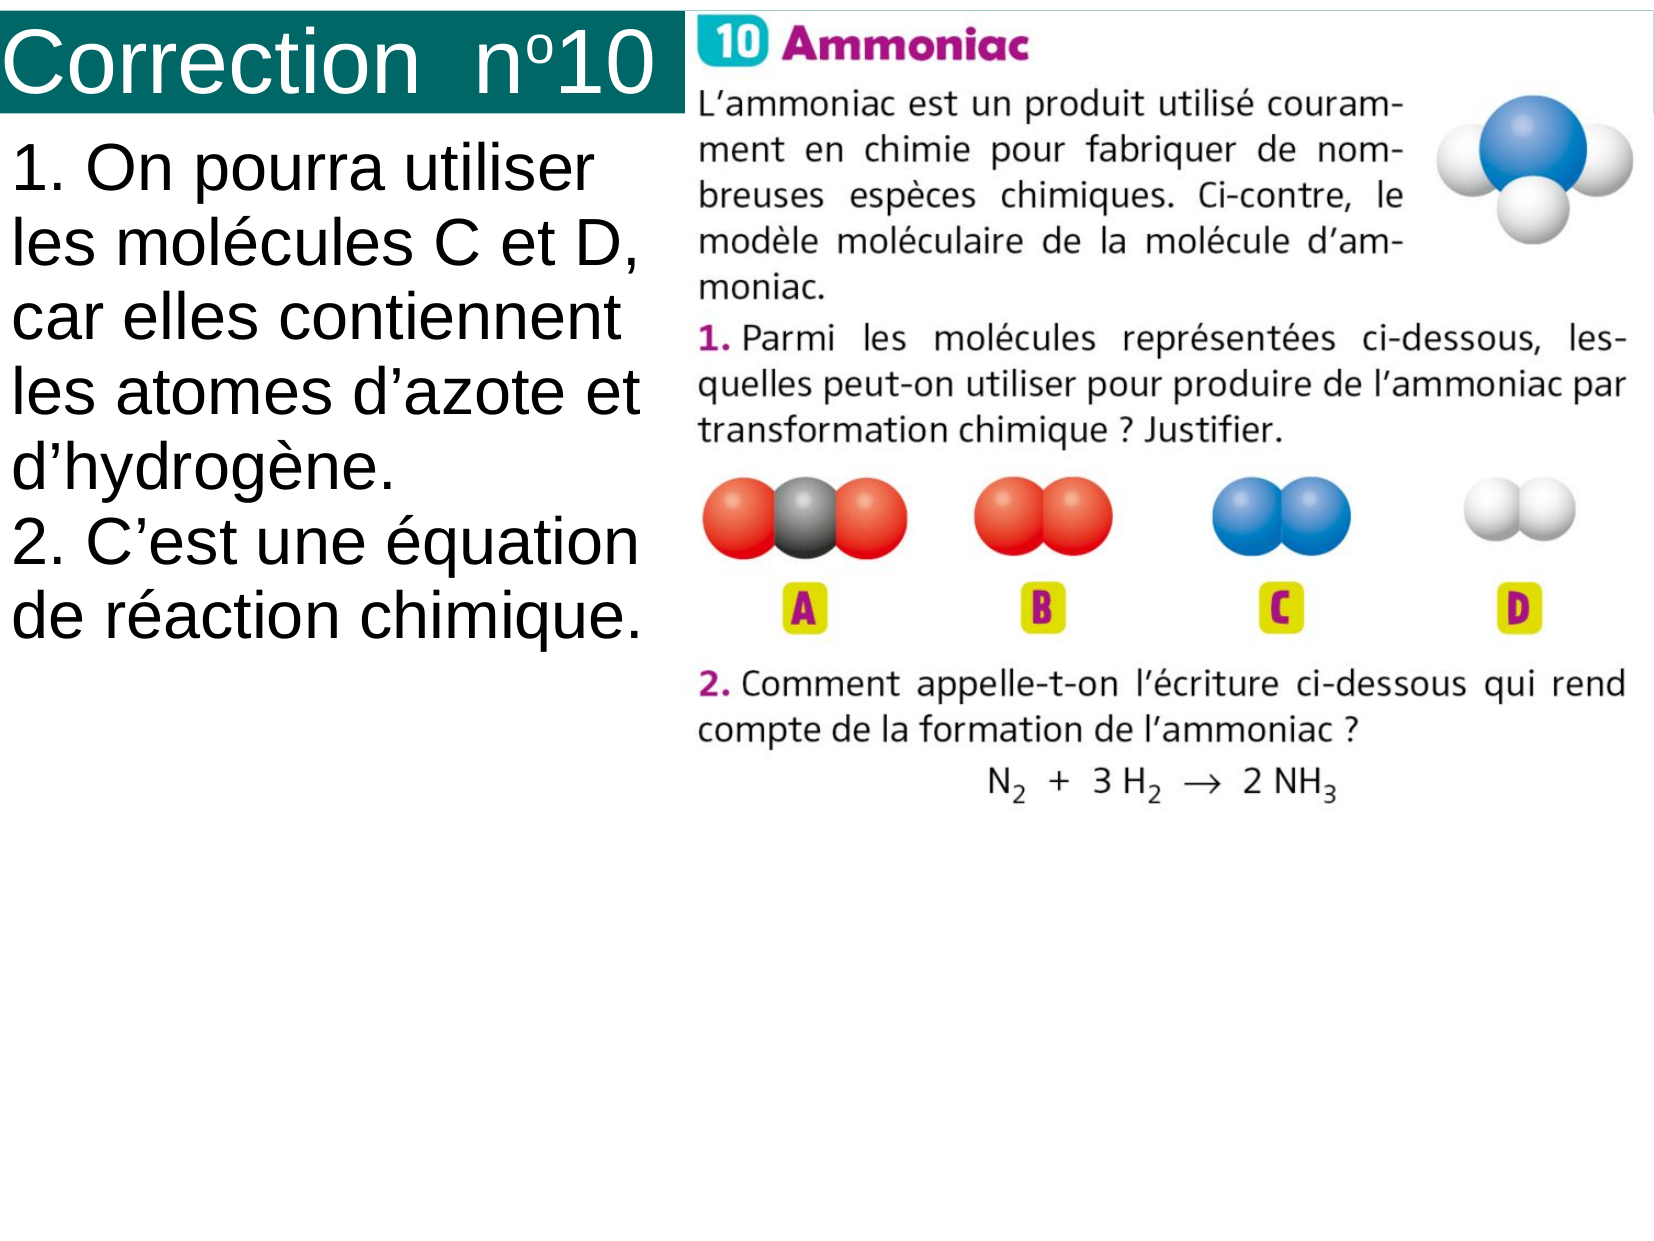

# Correction no10
1. On pourra utiliser
les molécules C et D,
car elles contiennent
les atomes d’azote et
d’hydrogène.
2. C’est une équation
de réaction chimique.